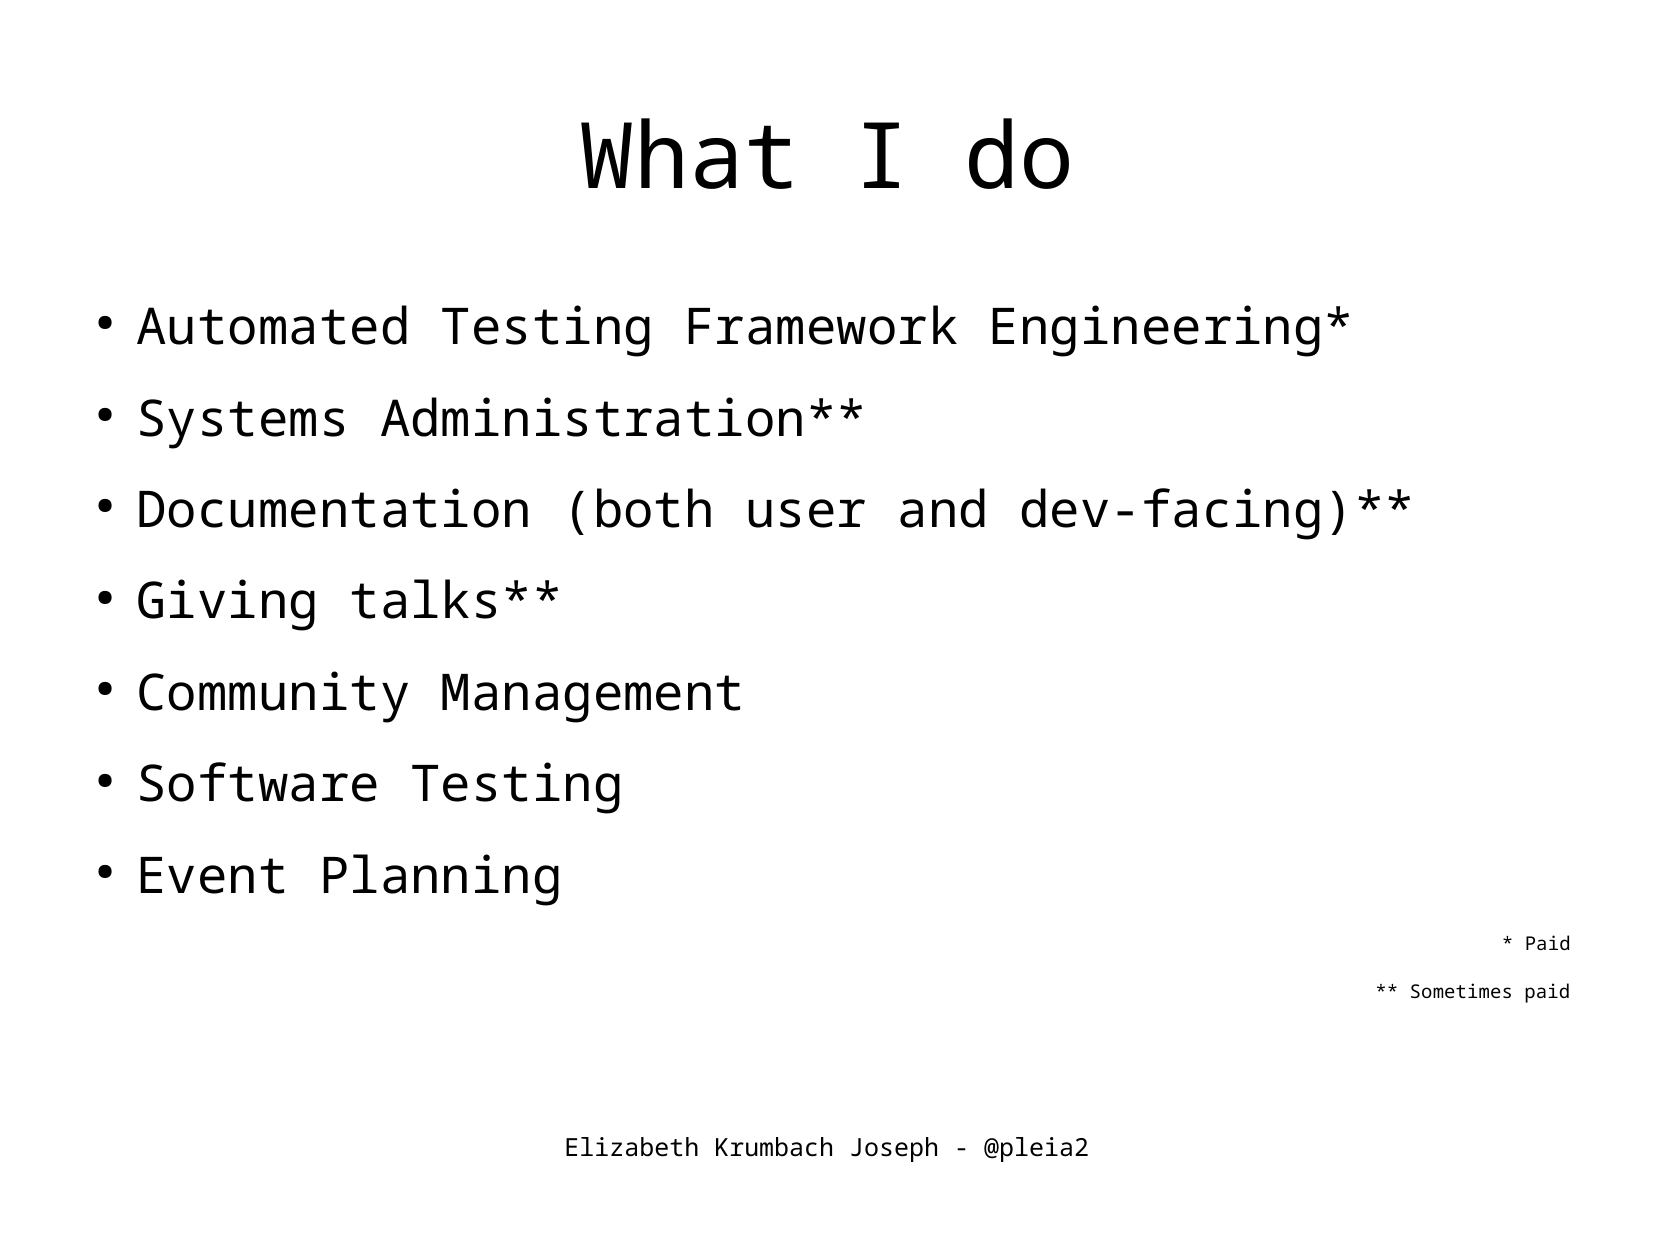

# What I do
Automated Testing Framework Engineering*
Systems Administration**
Documentation (both user and dev-facing)**
Giving talks**
Community Management
Software Testing
Event Planning
* Paid
** Sometimes paid
Elizabeth Krumbach Joseph - @pleia2